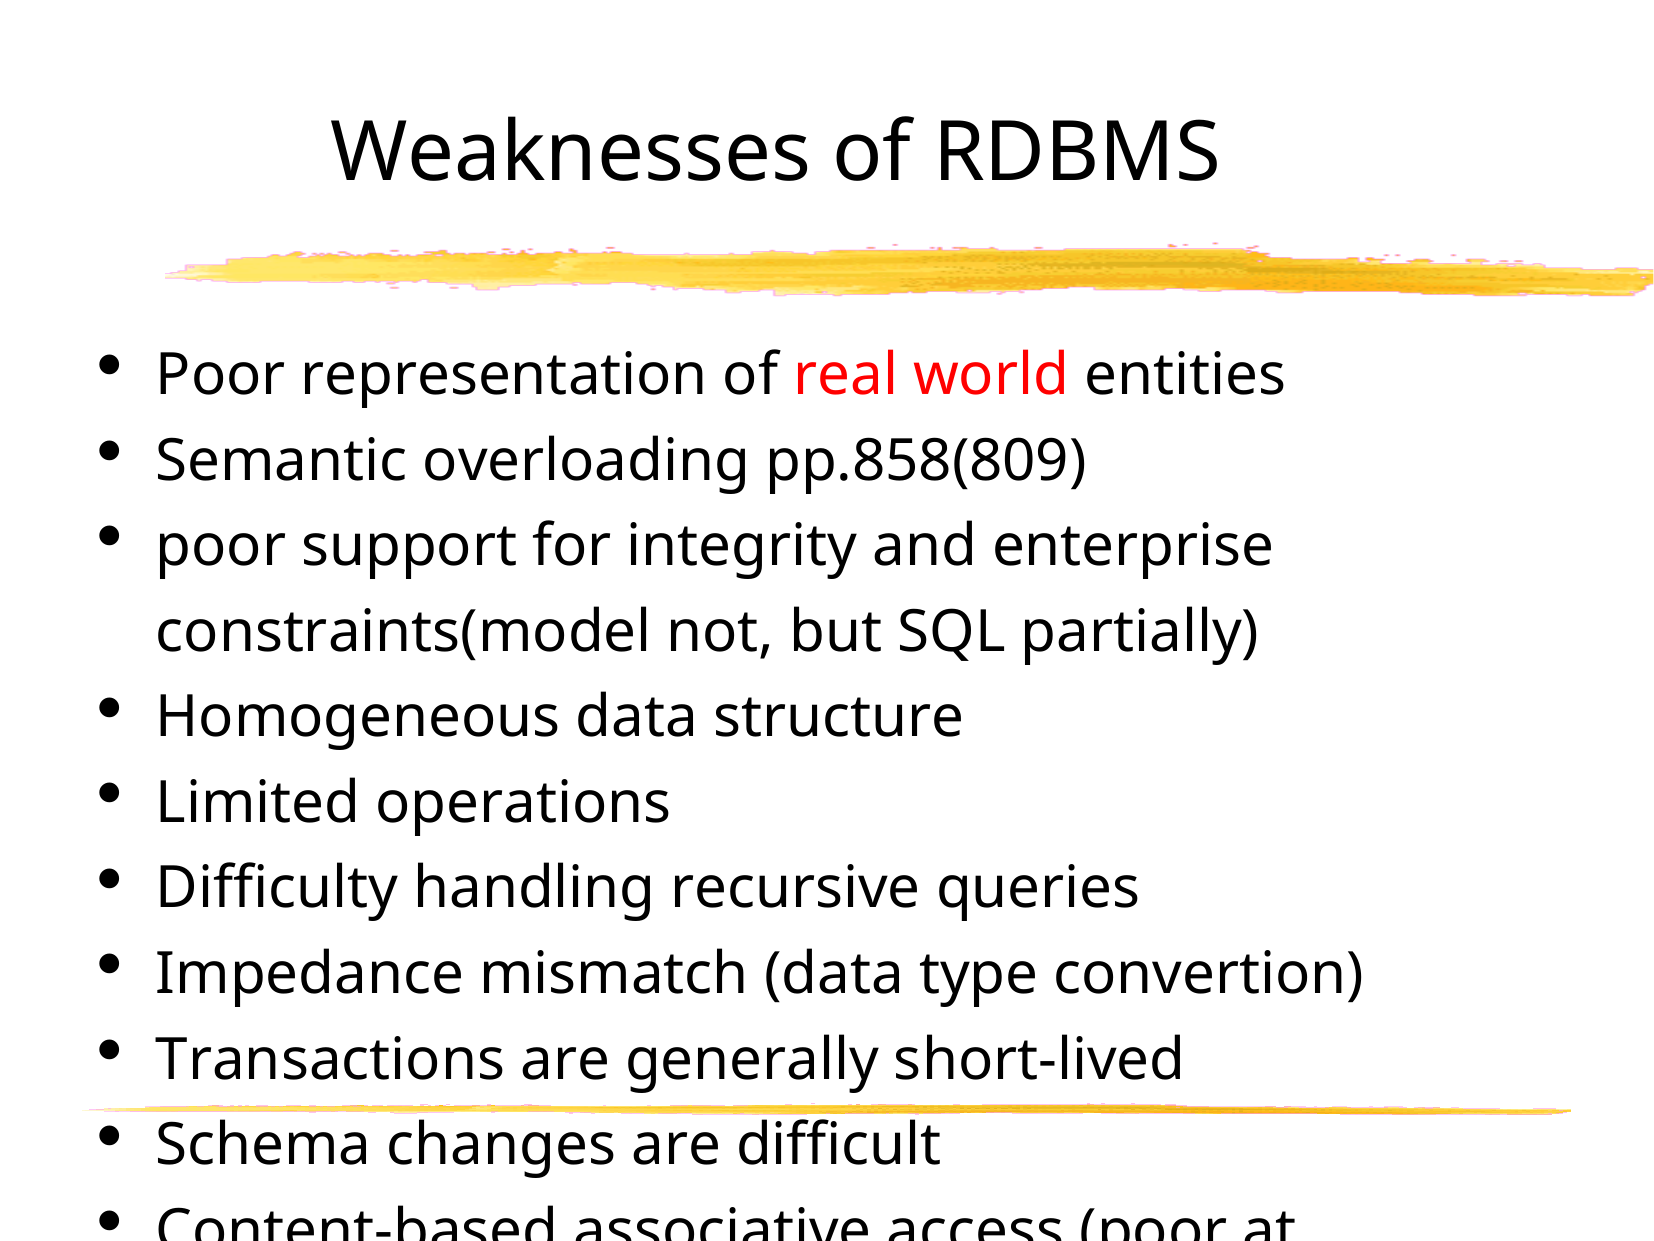

# Weaknesses of RDBMS
Poor representation of real world entities
Semantic overloading pp.858(809)
poor support for integrity and enterprise
constraints(model not, but SQL partially)
Homogeneous data structure
Limited operations
Difficulty handling recursive queries
Impedance mismatch (data type convertion)
Transactions are generally short-lived
Schema changes are difficult
Content-based associative access (poor at
navigational access)